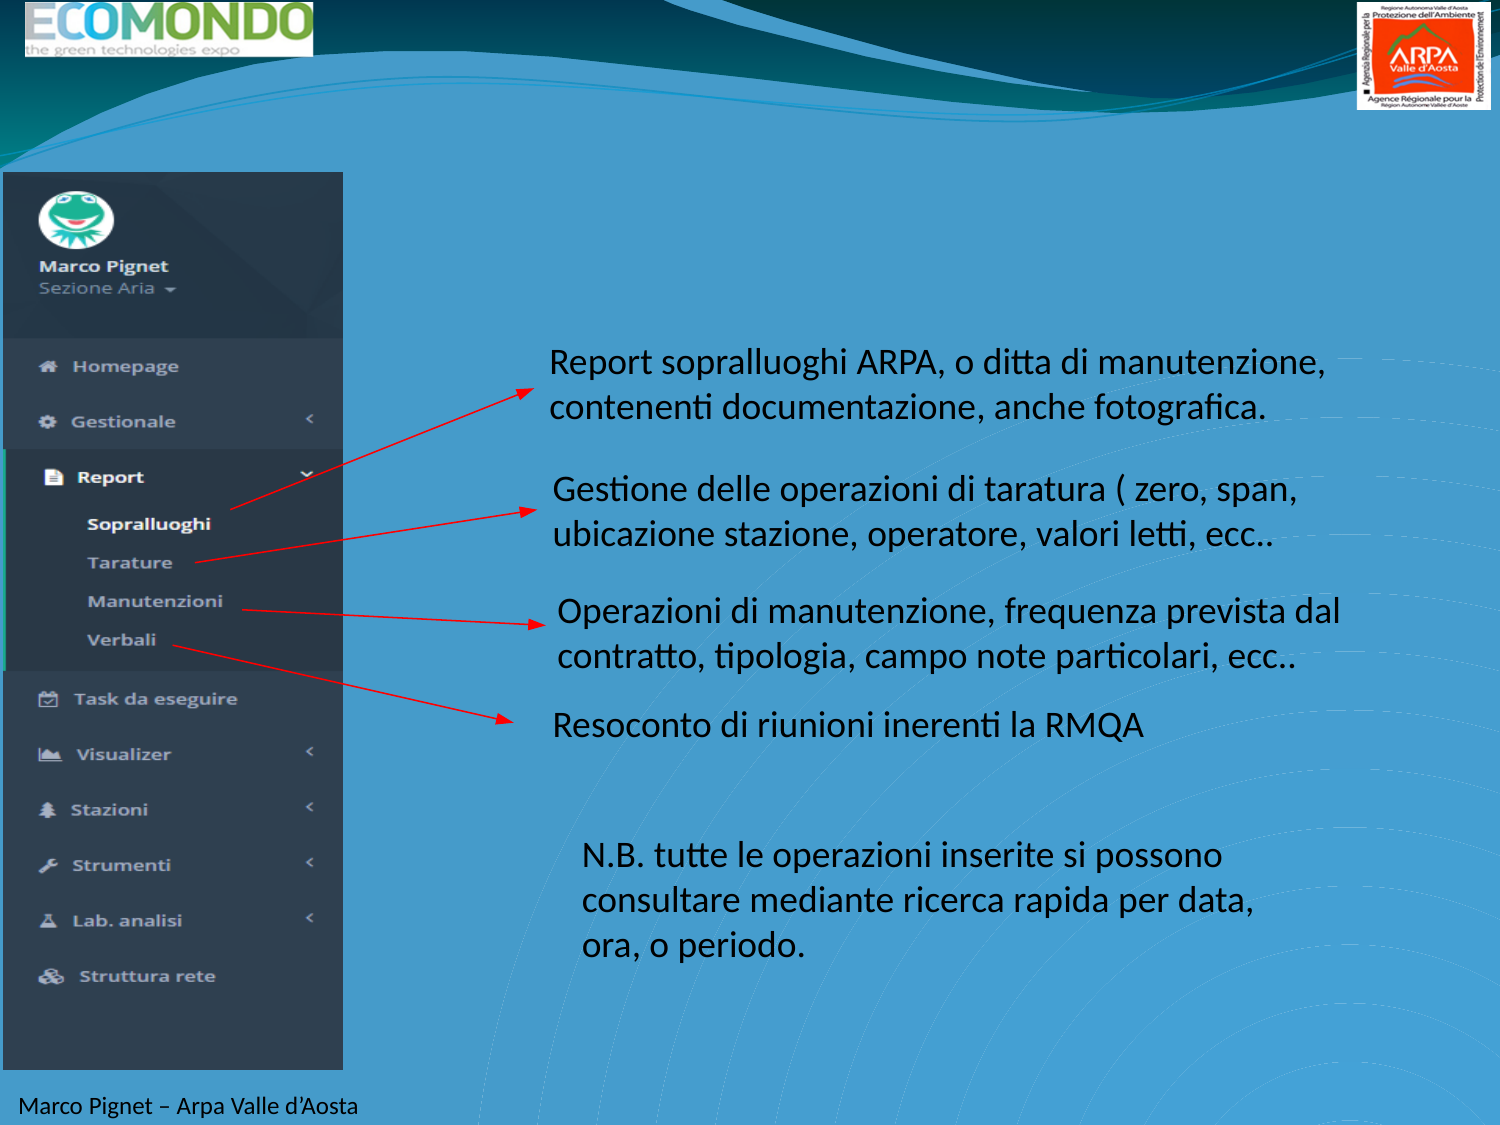

Report sopralluoghi ARPA, o ditta di manutenzione, contenenti documentazione, anche fotografica.
Gestione delle operazioni di taratura ( zero, span, ubicazione stazione, operatore, valori letti, ecc..
Operazioni di manutenzione, frequenza prevista dal contratto, tipologia, campo note particolari, ecc..
Resoconto di riunioni inerenti la RMQA
N.B. tutte le operazioni inserite si possono consultare mediante ricerca rapida per data, ora, o periodo.
Marco Pignet – Arpa Valle d’Aosta